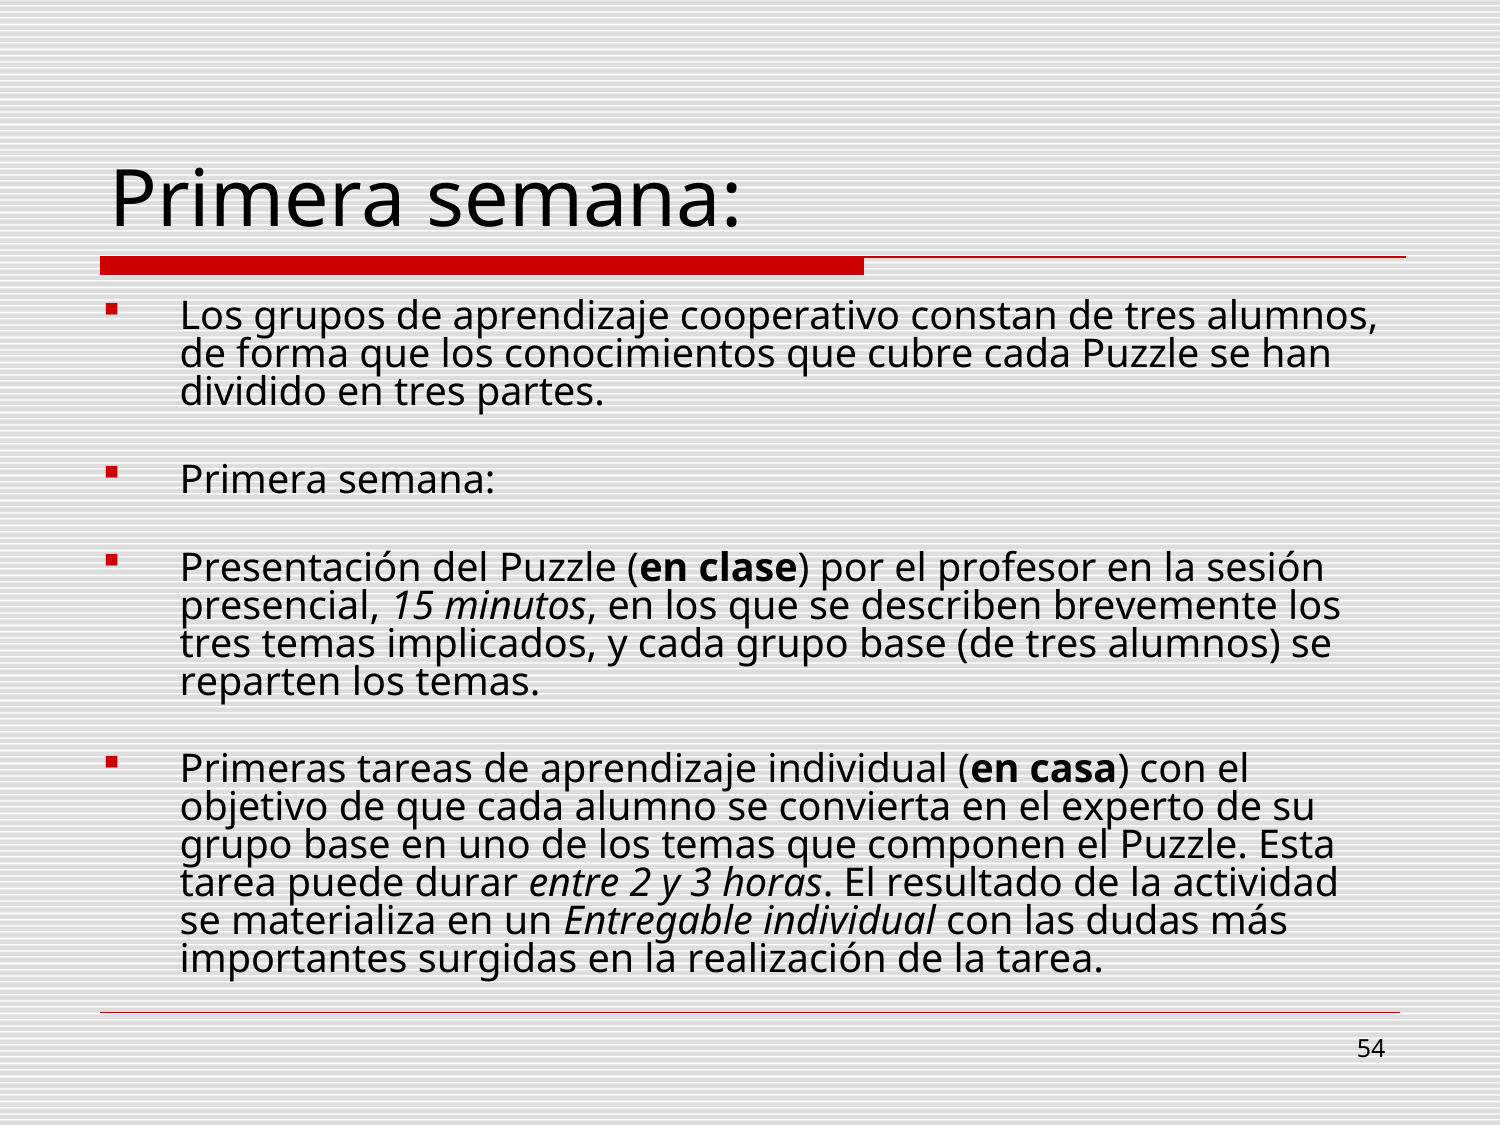

# Primera semana:
Los grupos de aprendizaje cooperativo constan de tres alumnos, de forma que los conocimientos que cubre cada Puzzle se han dividido en tres partes.
Primera semana:
Presentación del Puzzle (en clase) por el profesor en la sesión presencial, 15 minutos, en los que se describen brevemente los tres temas implicados, y cada grupo base (de tres alumnos) se reparten los temas.
Primeras tareas de aprendizaje individual (en casa) con el objetivo de que cada alumno se convierta en el experto de su grupo base en uno de los temas que componen el Puzzle. Esta tarea puede durar entre 2 y 3 horas. El resultado de la actividad se materializa en un Entregable individual con las dudas más importantes surgidas en la realización de la tarea.